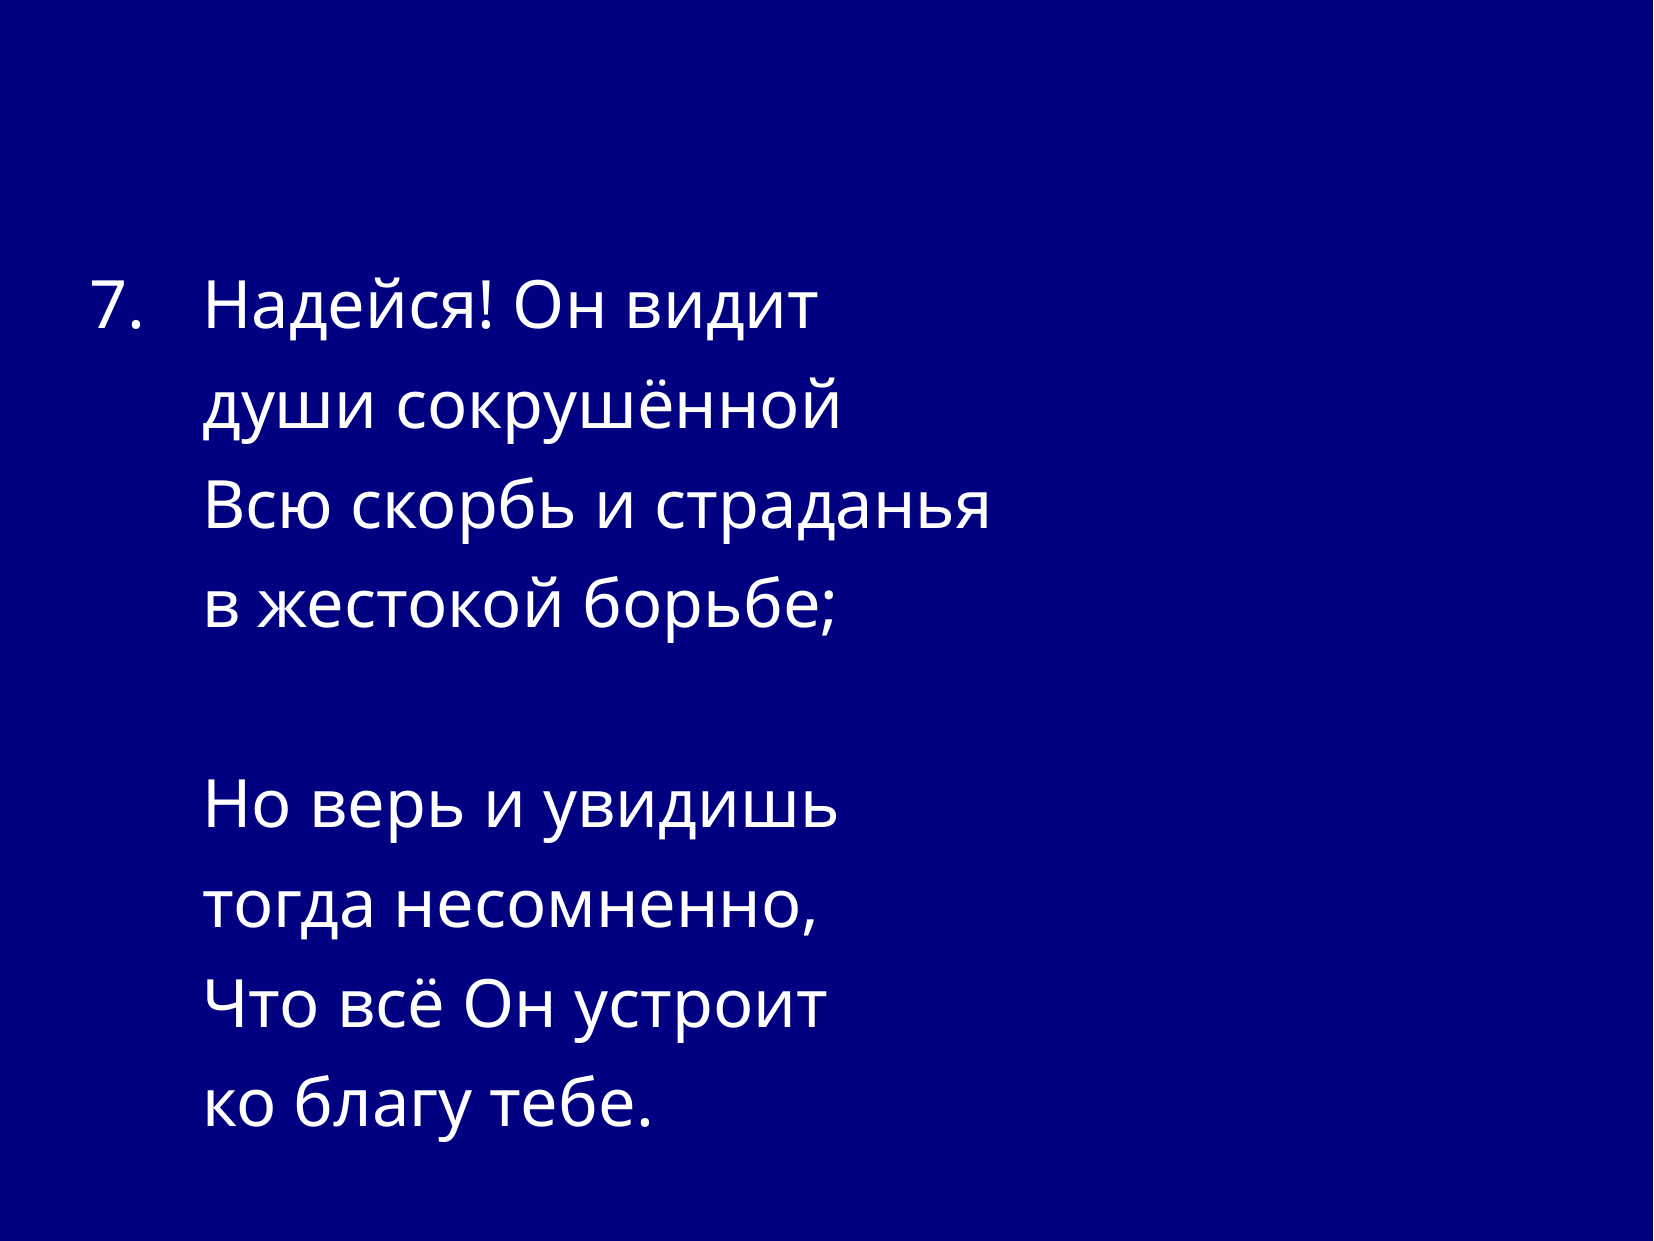

7.	Надейся! Он видит
	души сокрушённой
	Всю скорбь и страданья
	в жестокой борьбе;
	Но верь и увидишь
	тогда несомненно,
	Что всё Он устроит
	ко благу тебе.